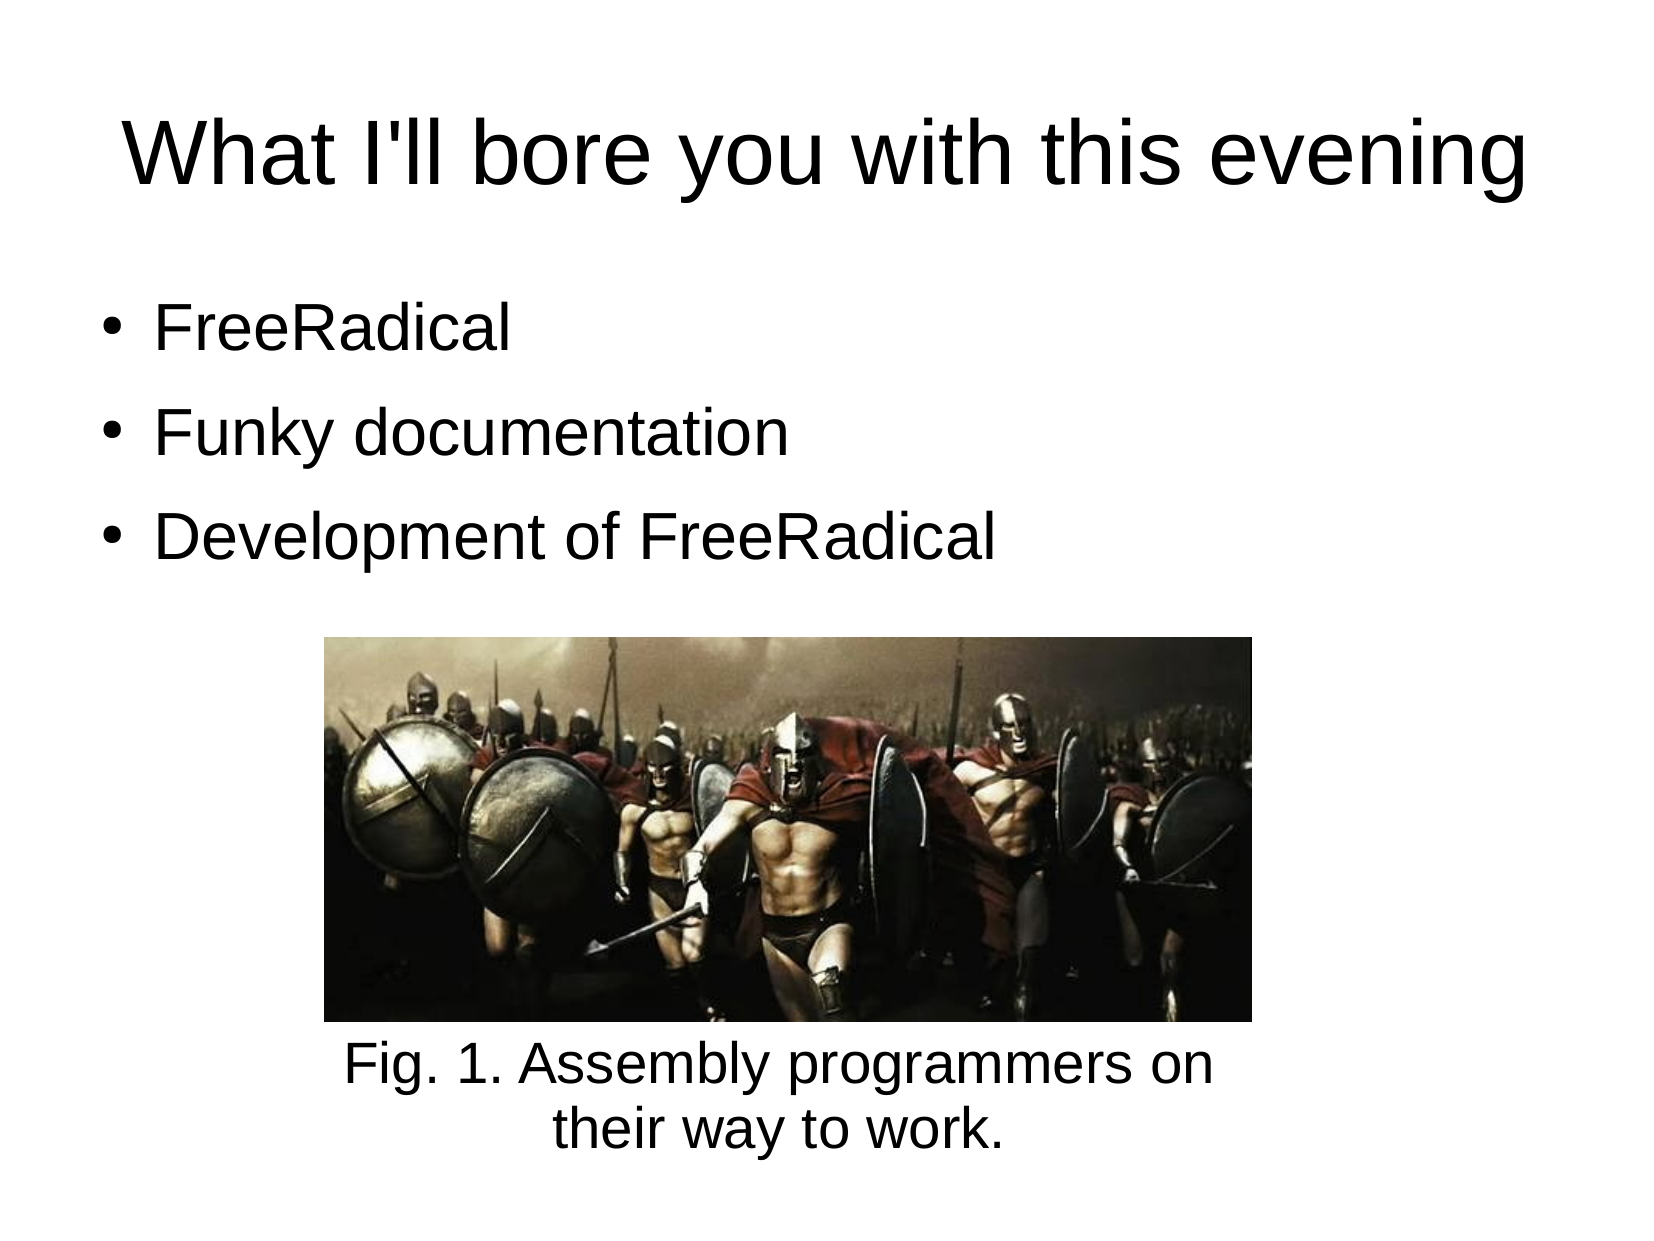

# What I'll bore you with this evening
FreeRadical
Funky documentation
Development of FreeRadical
Fig. 1. Assembly programmers on their way to work.